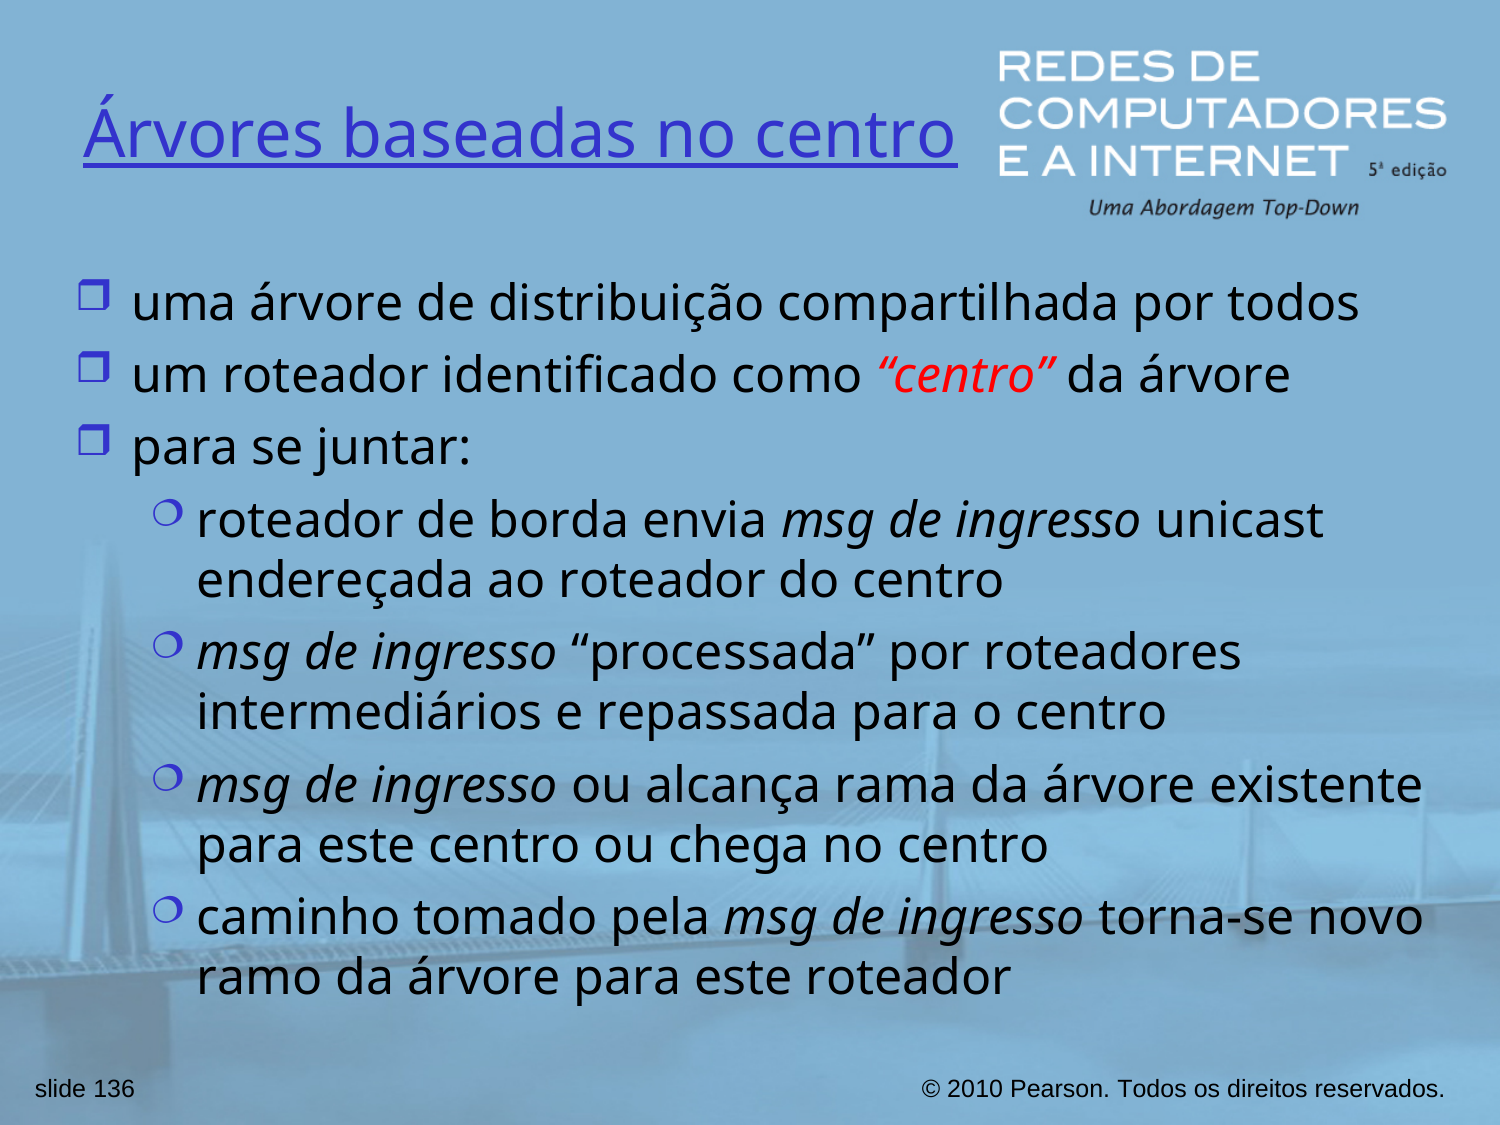

# Árvores baseadas no centro
uma árvore de distribuição compartilhada por todos
um roteador identificado como “centro” da árvore
para se juntar:
roteador de borda envia msg de ingresso unicast endereçada ao roteador do centro
msg de ingresso “processada” por roteadores intermediários e repassada para o centro
msg de ingresso ou alcança rama da árvore existente para este centro ou chega no centro
caminho tomado pela msg de ingresso torna-se novo ramo da árvore para este roteador